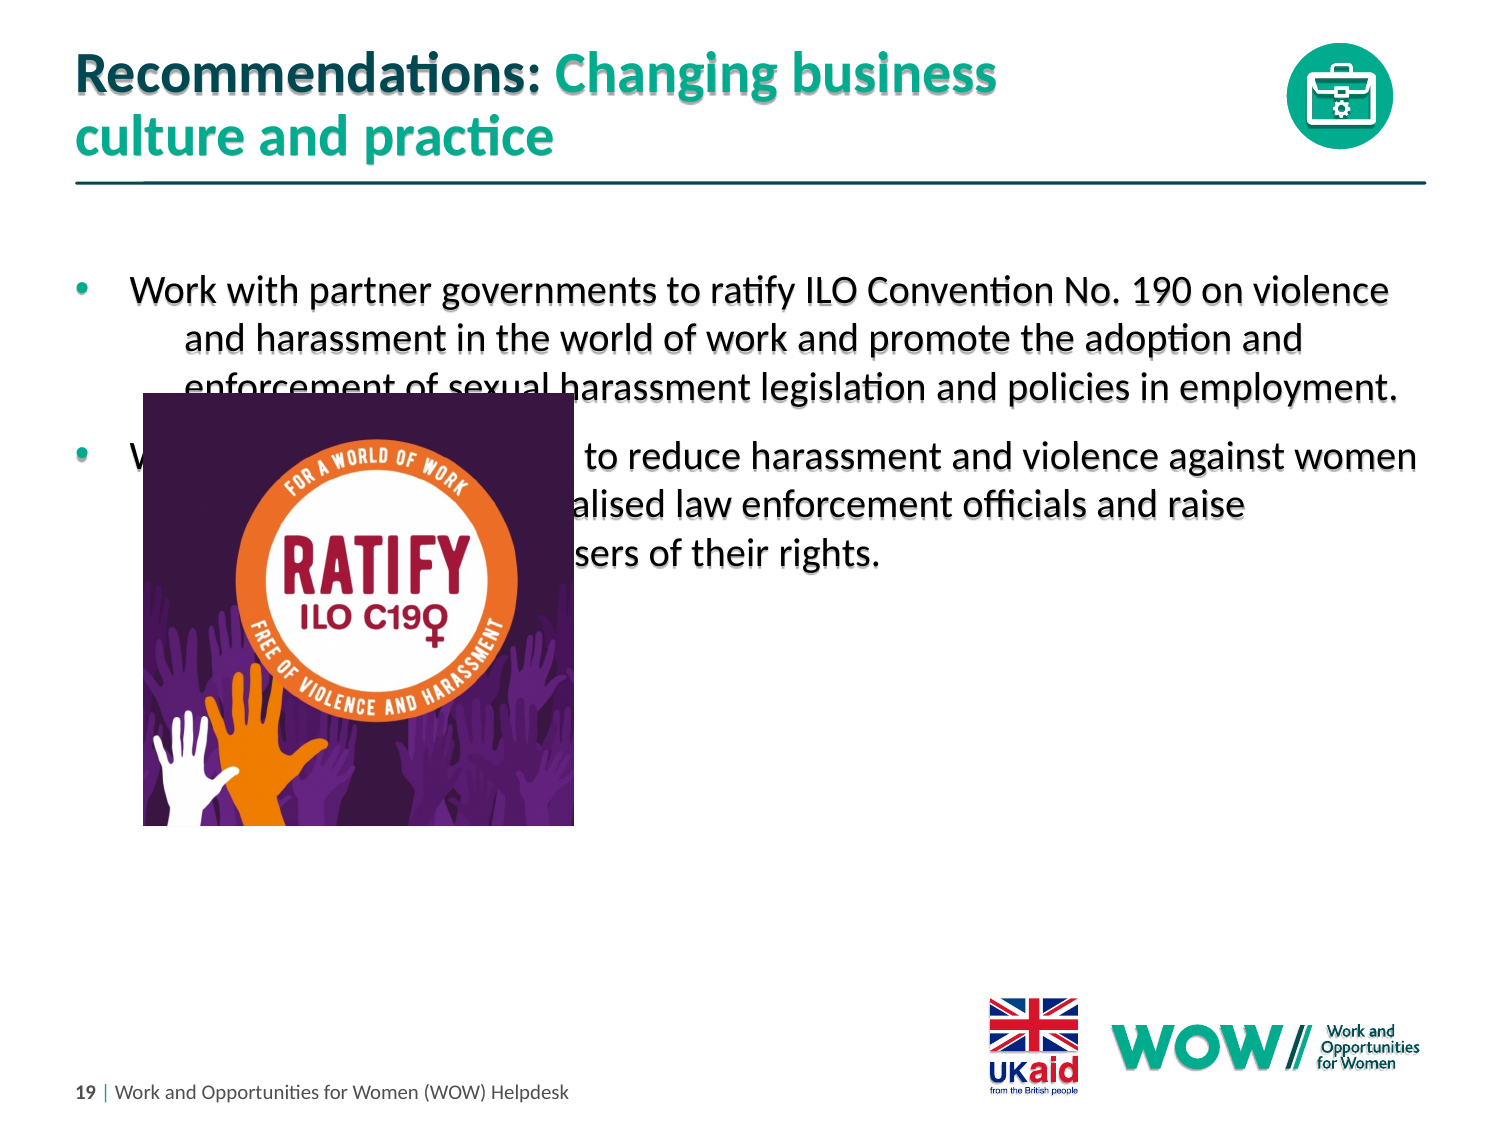

# Recommendations: Changing business culture and practice
Work with partner governments to ratify ILO Convention No. 190 on violence and harassment in the world of work and promote the adoption and enforcement of sexual harassment legislation and policies in employment.
Work with digital platforms to reduce harassment and violence against women and girls, invest in specialised law enforcement officials and raise awareness to Internet users of their rights.
 | Work and Opportunities for Women (WOW) Helpdesk